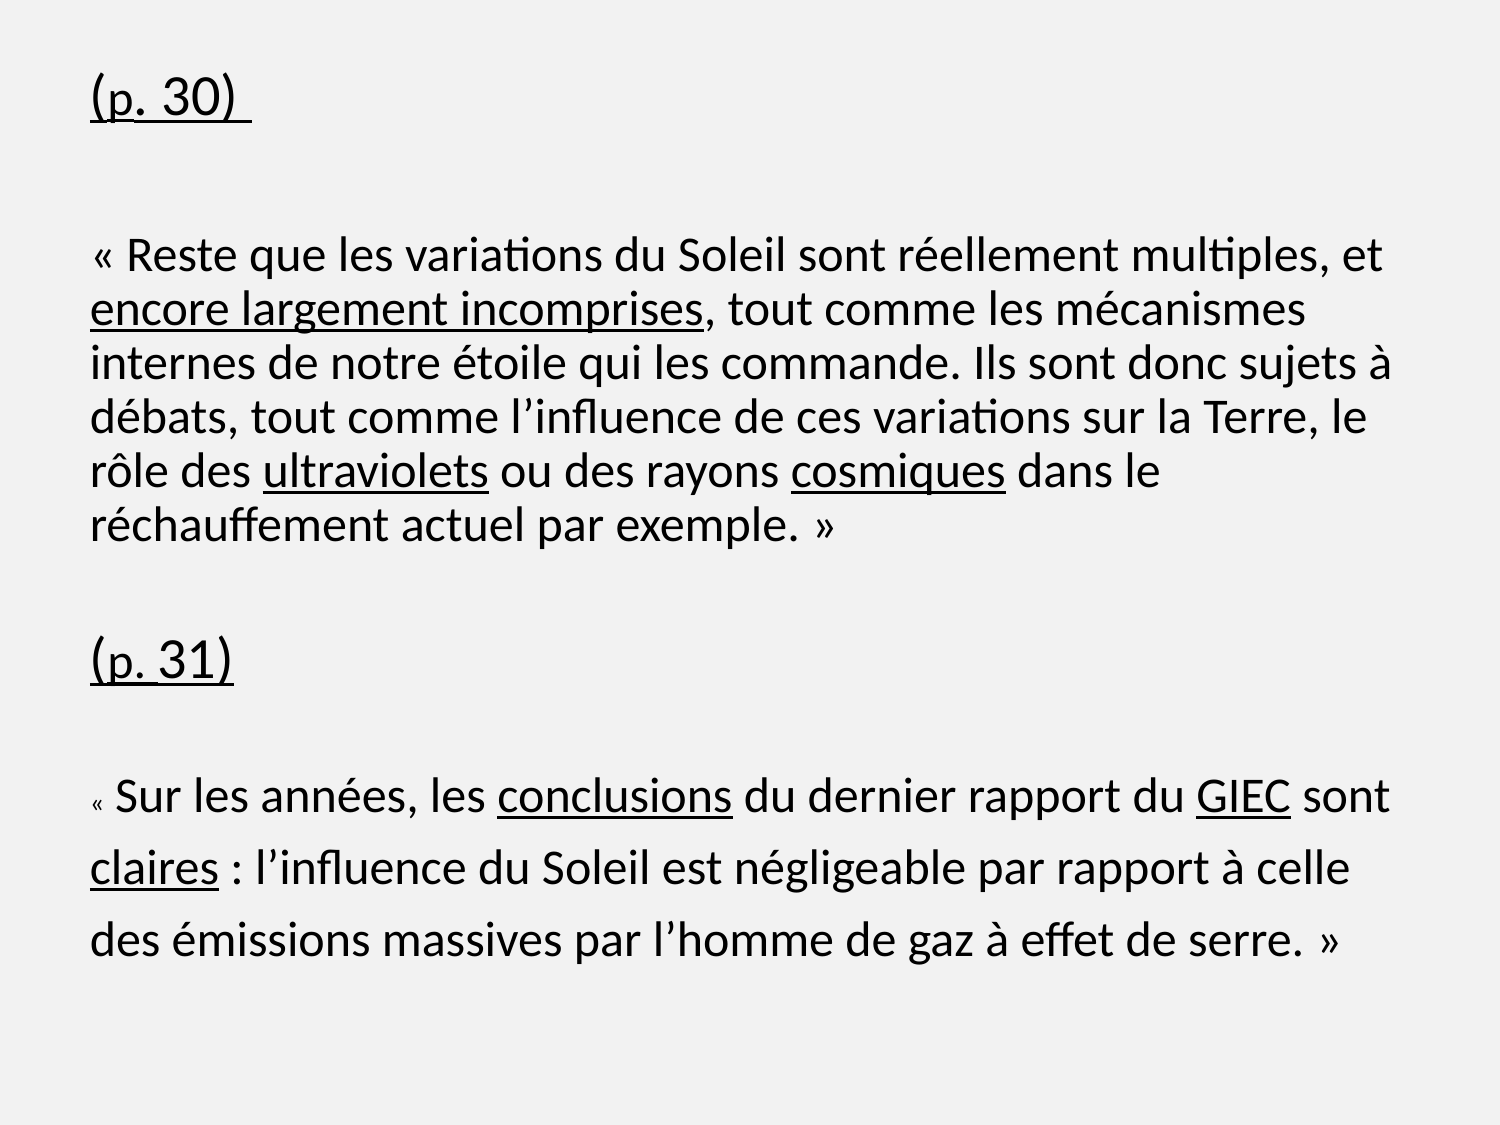

# (p. 30)
« Reste que les variations du Soleil sont réellement multiples, et encore largement incomprises, tout comme les mécanismes internes de notre étoile qui les commande. Ils sont donc sujets à débats, tout comme l’influence de ces variations sur la Terre, le rôle des ultraviolets ou des rayons cosmiques dans le réchauffement actuel par exemple. »
(p. 31)
« Sur les années, les conclusions du dernier rapport du GIEC sont claires : l’influence du Soleil est négligeable par rapport à celle des émissions massives par l’homme de gaz à effet de serre. »